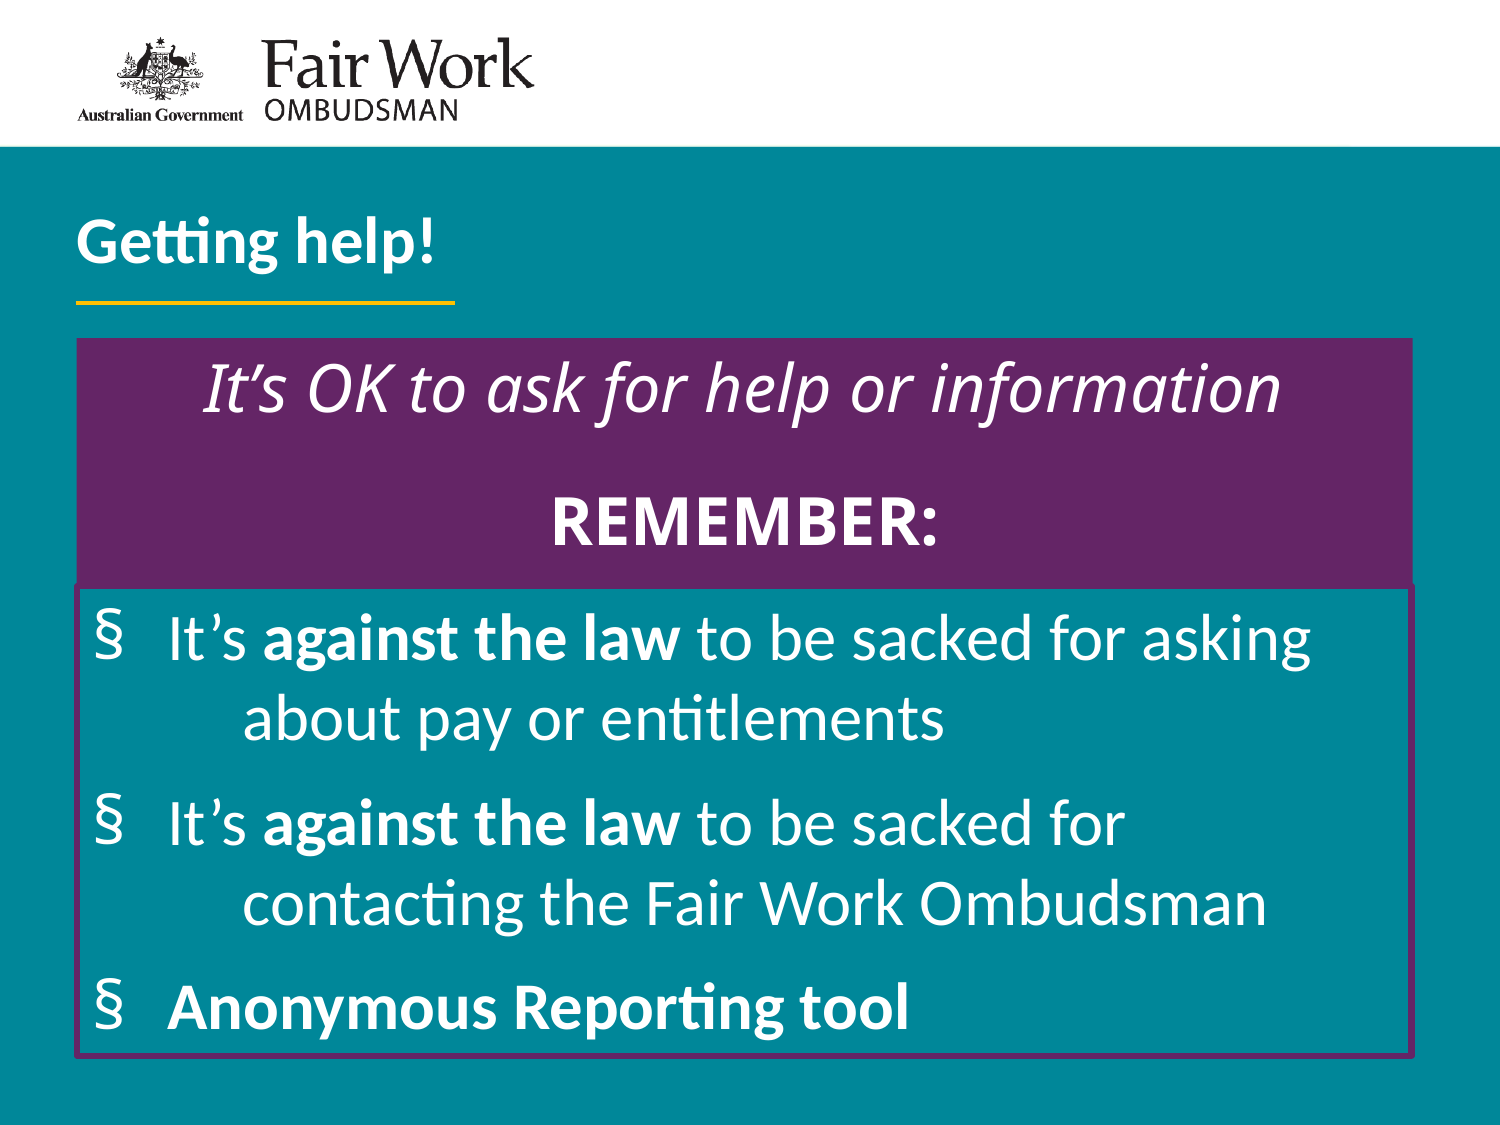

Getting help!
It’s OK to ask for help or information
REMEMBER:
It’s against the law to be sacked for asking about pay or entitlements
It’s against the law to be sacked for contacting the Fair Work Ombudsman
Anonymous Reporting tool